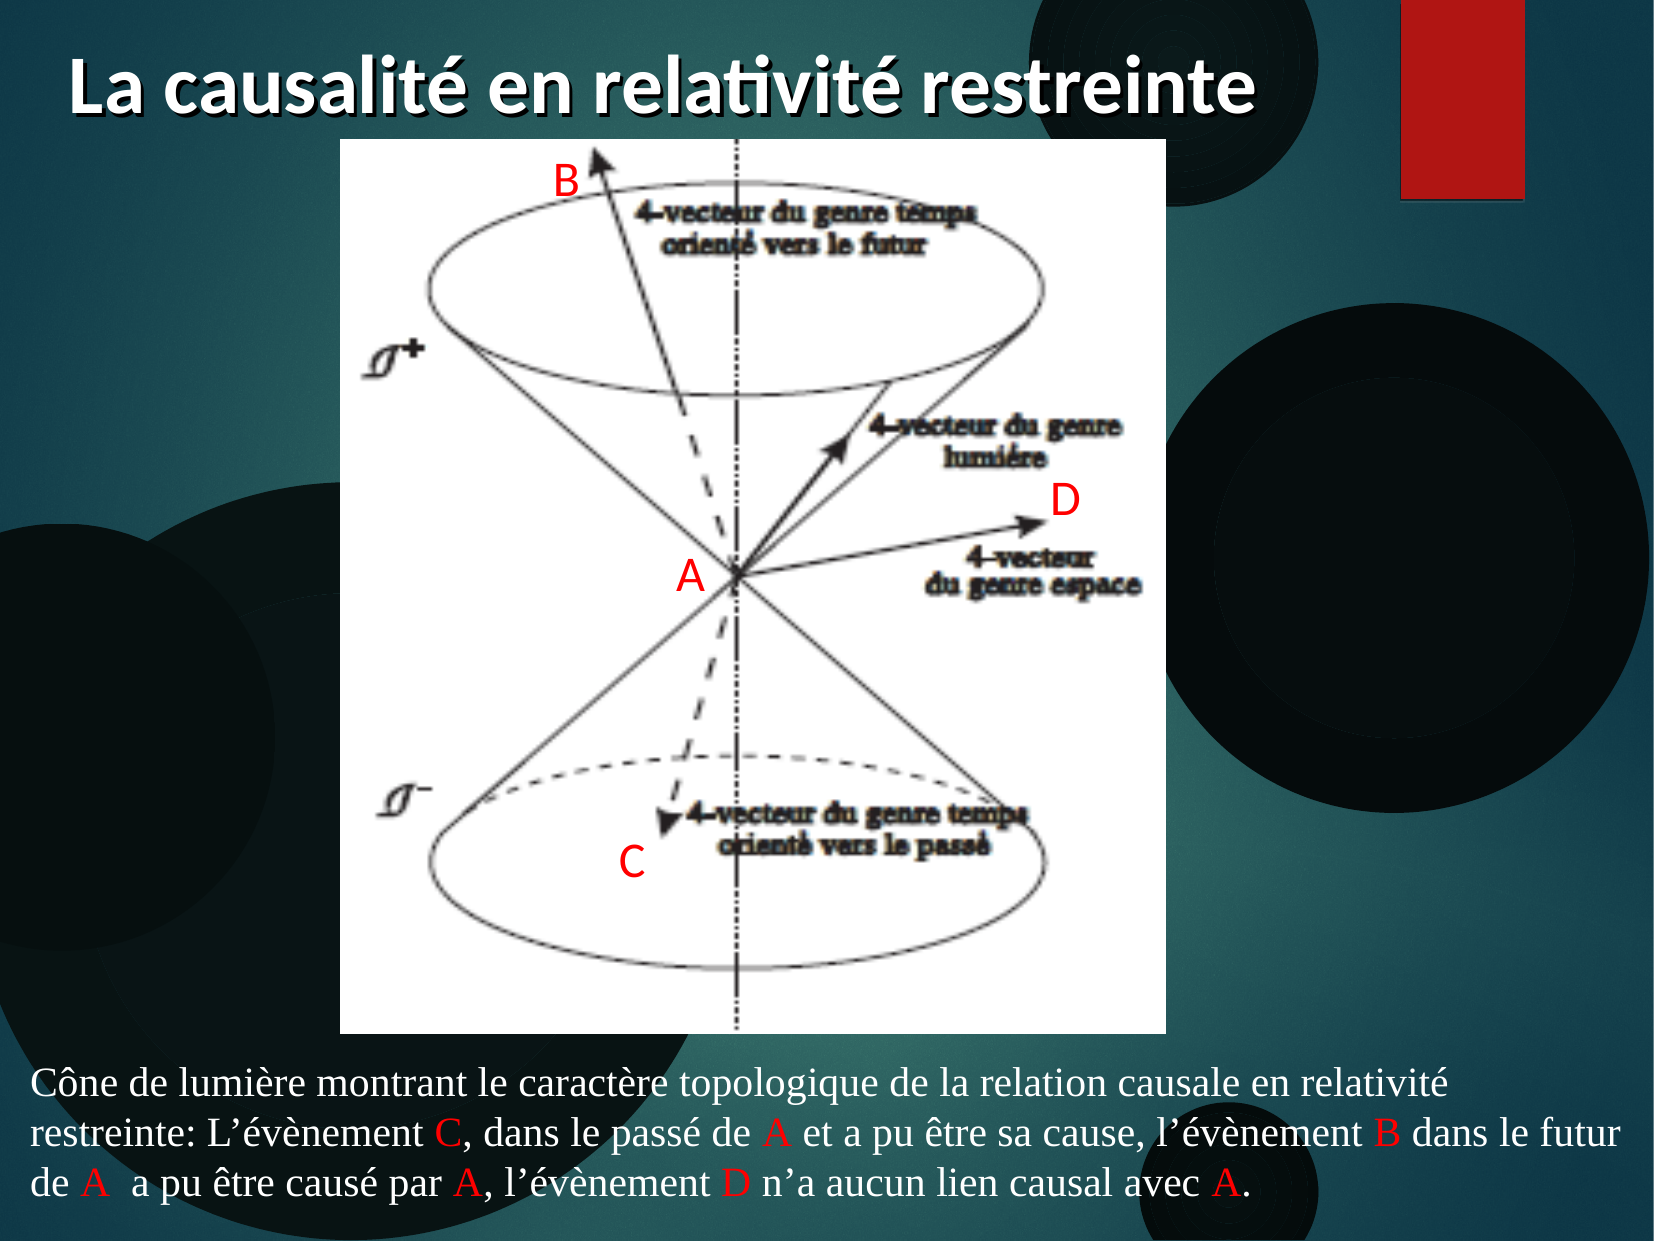

La causalité en relativité restreinte
B
D
A
C
Cône de lumière montrant le caractère topologique de la relation causale en relativité restreinte: L’évènement C, dans le passé de A et a pu être sa cause, l’évènement B dans le futur de A a pu être causé par A, l’évènement D n’a aucun lien causal avec A.